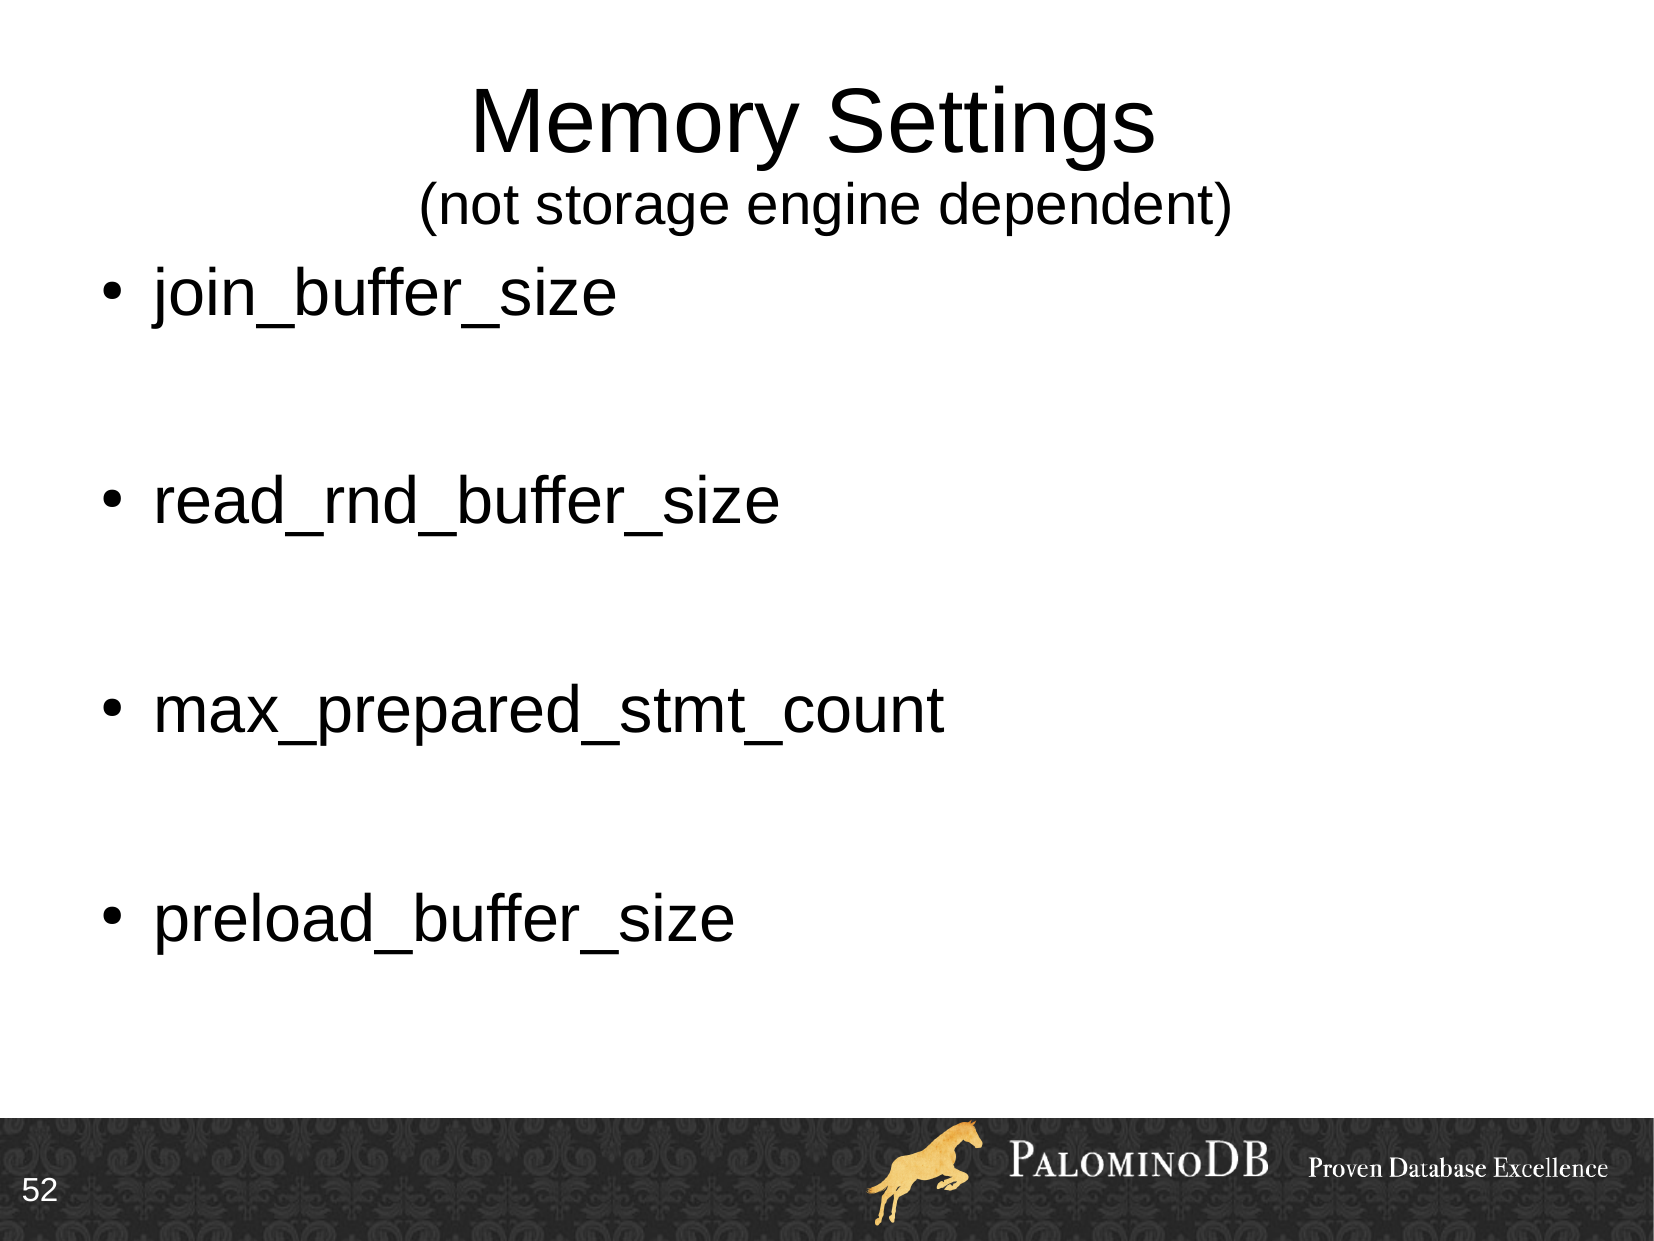

# Memory Settings (not storage engine dependent)
join_buffer_size
read_rnd_buffer_size
max_prepared_stmt_count
preload_buffer_size